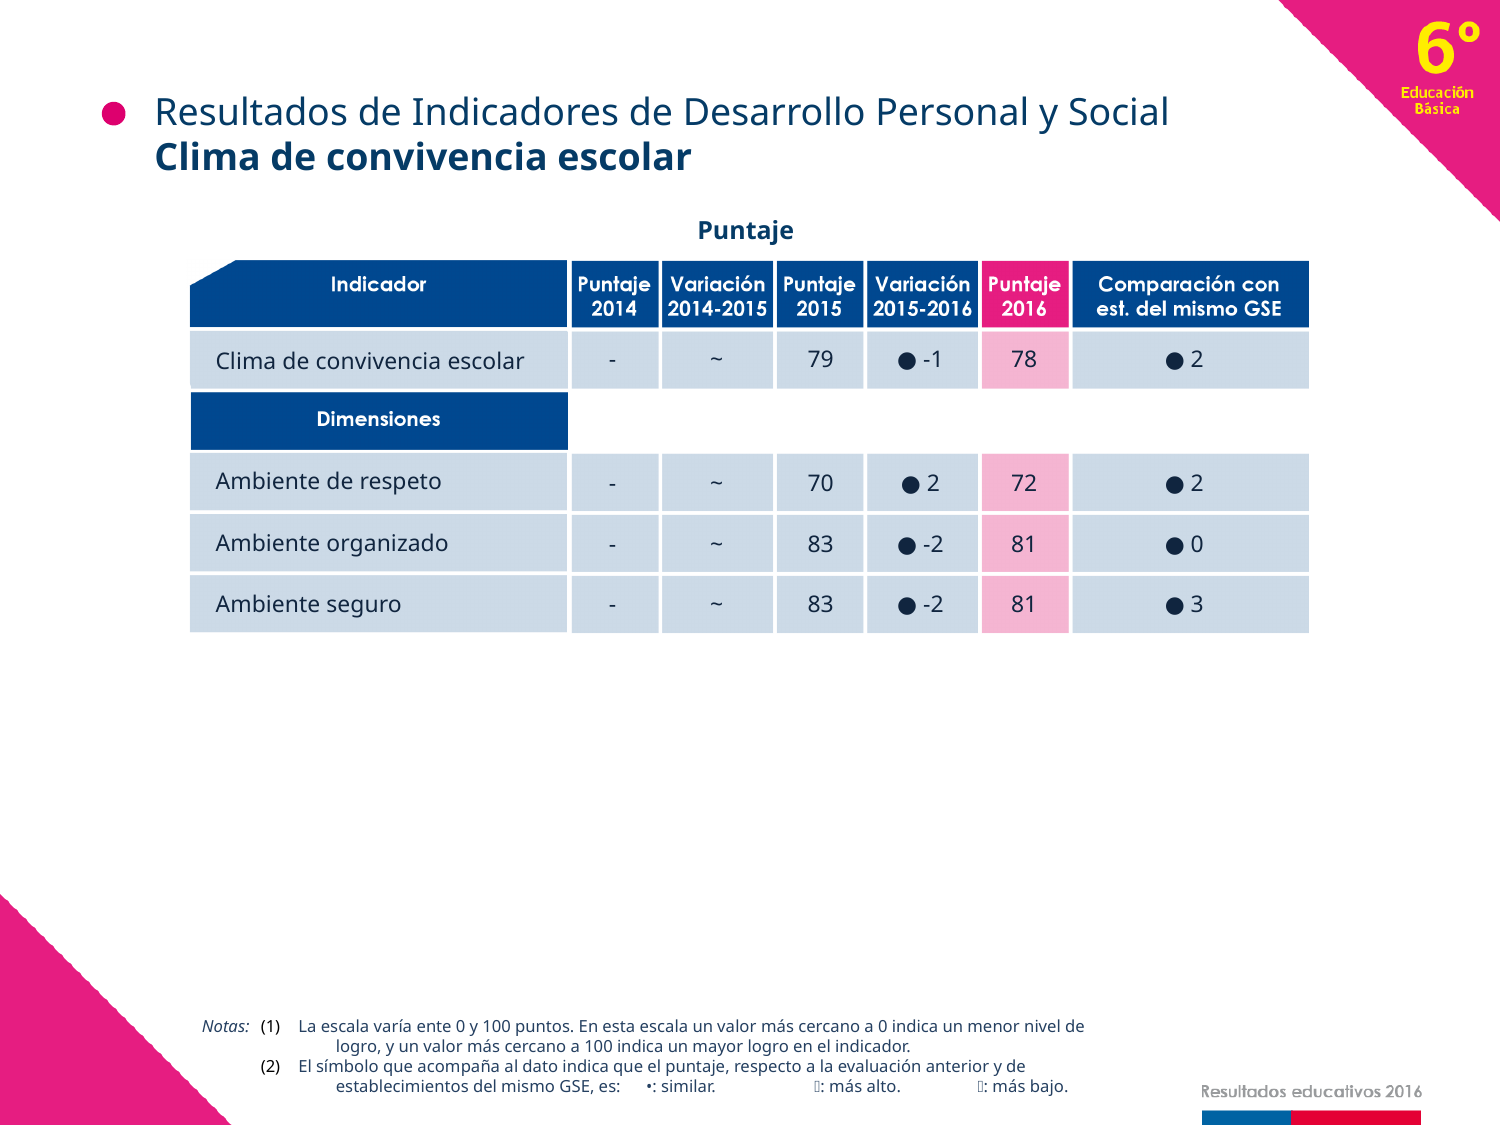

Resultados de Indicadores de Desarrollo Personal y Social
Clima de convivencia escolar
Puntaje
Clima de convivencia escolar
-
 ~
79
● -1
78
● 2
Ambiente de respeto
-
 ~
70
● 2
72
● 2
Ambiente organizado
-
 ~
83
● -2
81
● 0
Ambiente seguro
-
 ~
83
● -2
81
● 3
Notas:
La escala varía ente 0 y 100 puntos. En esta escala un valor más cercano a 0 indica un menor nivel de logro, y un valor más cercano a 100 indica un mayor logro en el indicador.
El símbolo que acompaña al dato indica que el puntaje, respecto a la evaluación anterior y de establecimientos del mismo GSE, es: •: similar. : más alto. : más bajo.